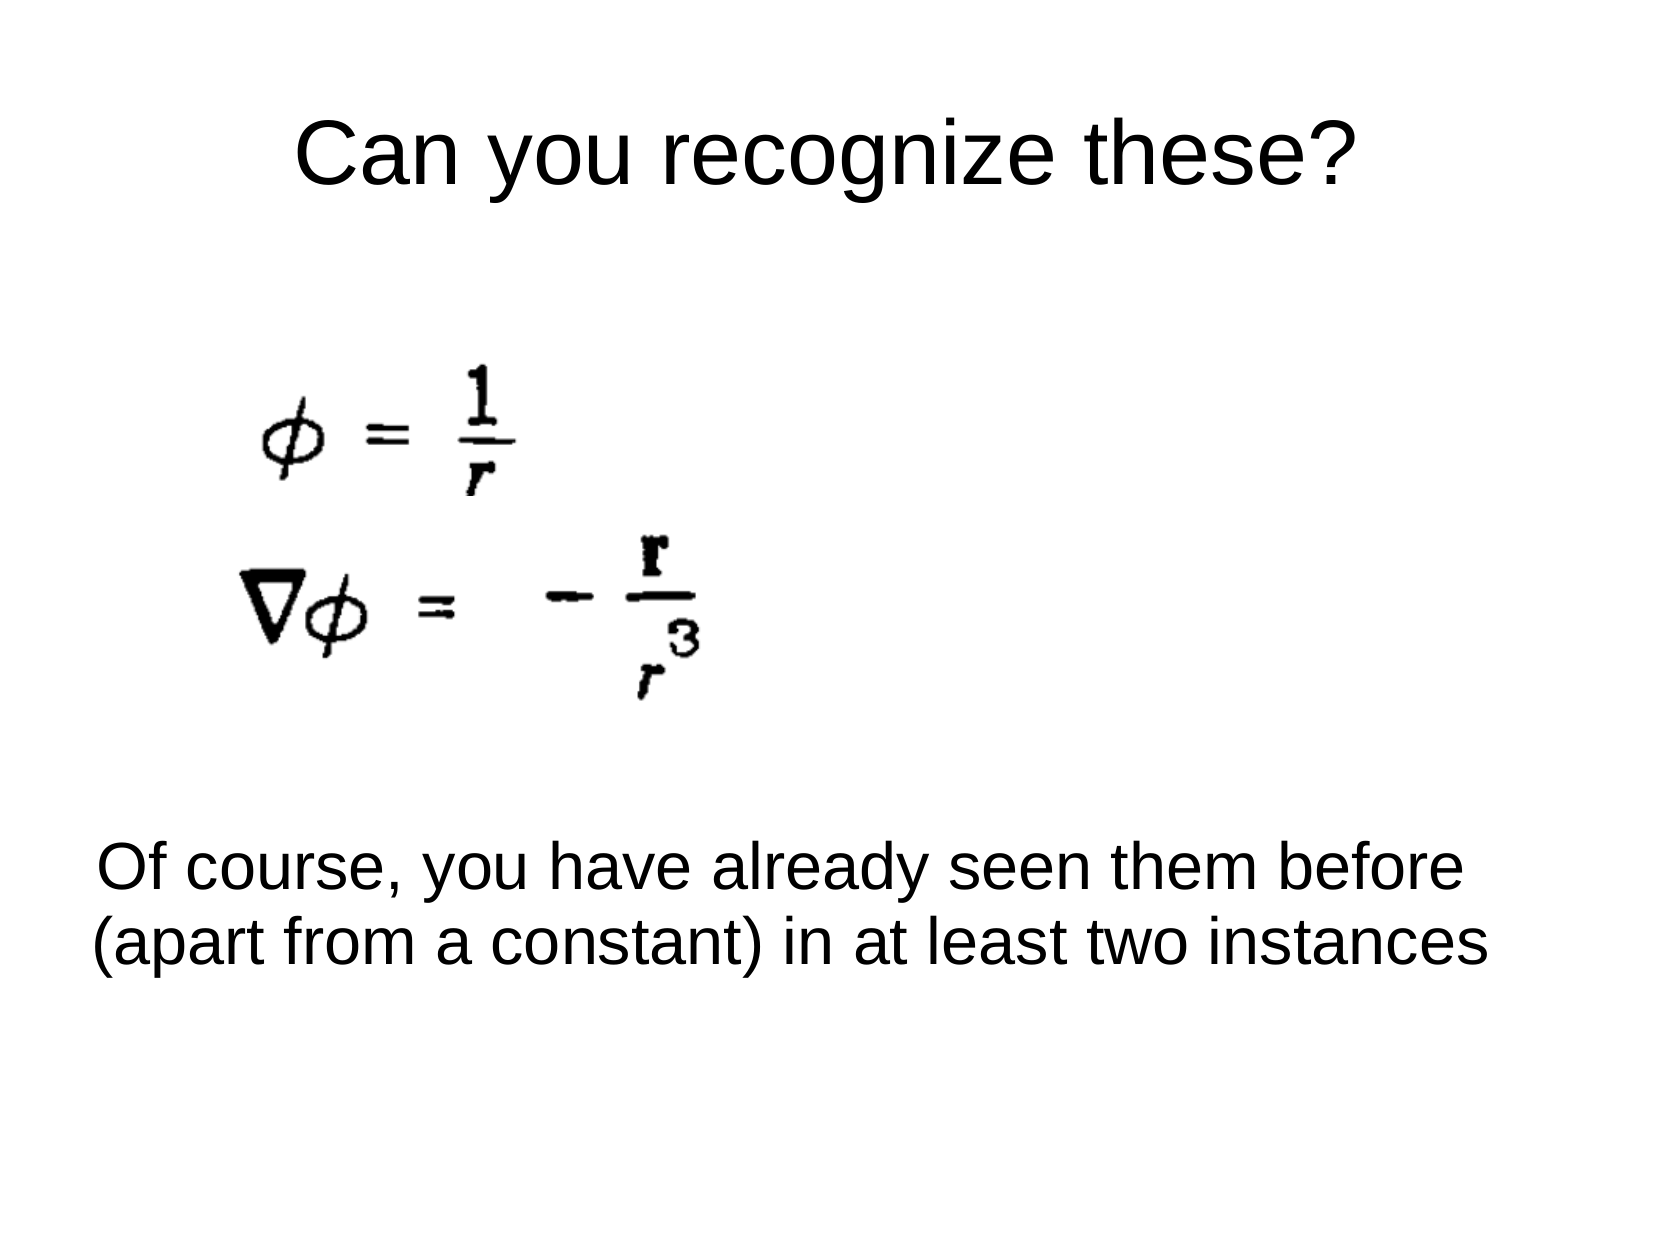

# Can you recognize these?
Of course, you have already seen them before
(apart from a constant) in at least two instances